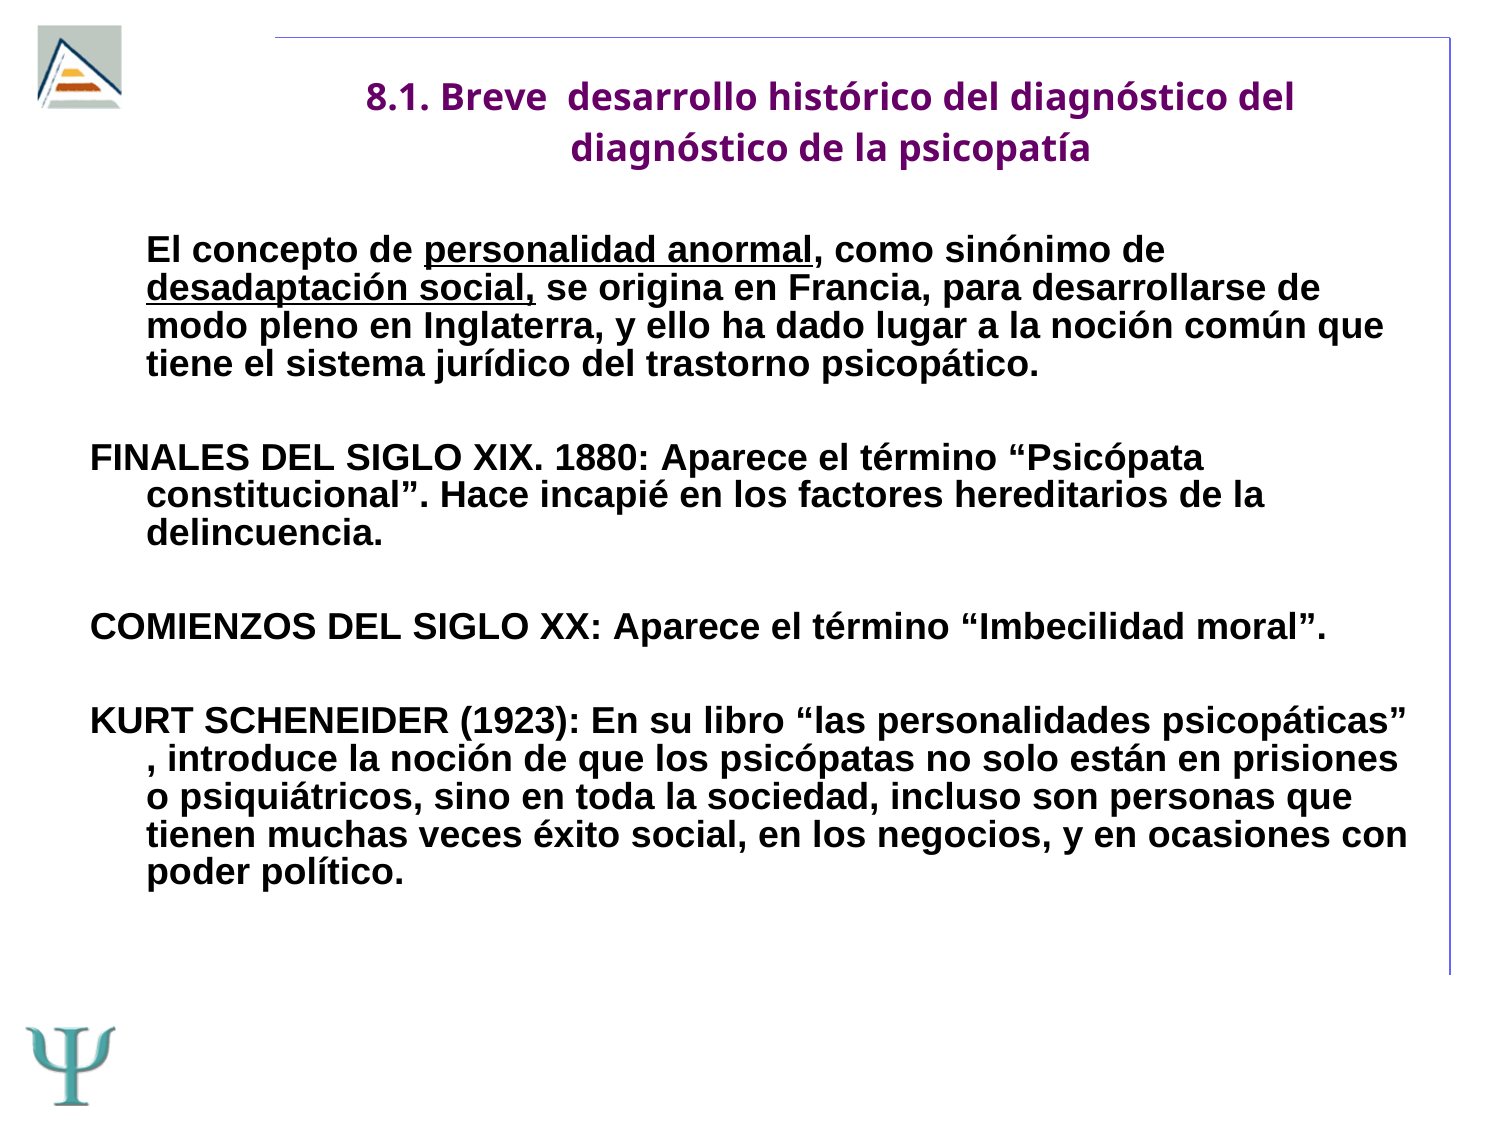

# 8.1. Breve desarrollo histórico del diagnóstico del diagnóstico de la psicopatía
	El concepto de personalidad anormal, como sinónimo de desadaptación social, se origina en Francia, para desarrollarse de modo pleno en Inglaterra, y ello ha dado lugar a la noción común que tiene el sistema jurídico del trastorno psicopático.
FINALES DEL SIGLO XIX. 1880: Aparece el término “Psicópata constitucional”. Hace incapié en los factores hereditarios de la delincuencia.
COMIENZOS DEL SIGLO XX: Aparece el término “Imbecilidad moral”.
KURT SCHENEIDER (1923): En su libro “las personalidades psicopáticas” , introduce la noción de que los psicópatas no solo están en prisiones o psiquiátricos, sino en toda la sociedad, incluso son personas que tienen muchas veces éxito social, en los negocios, y en ocasiones con poder político.